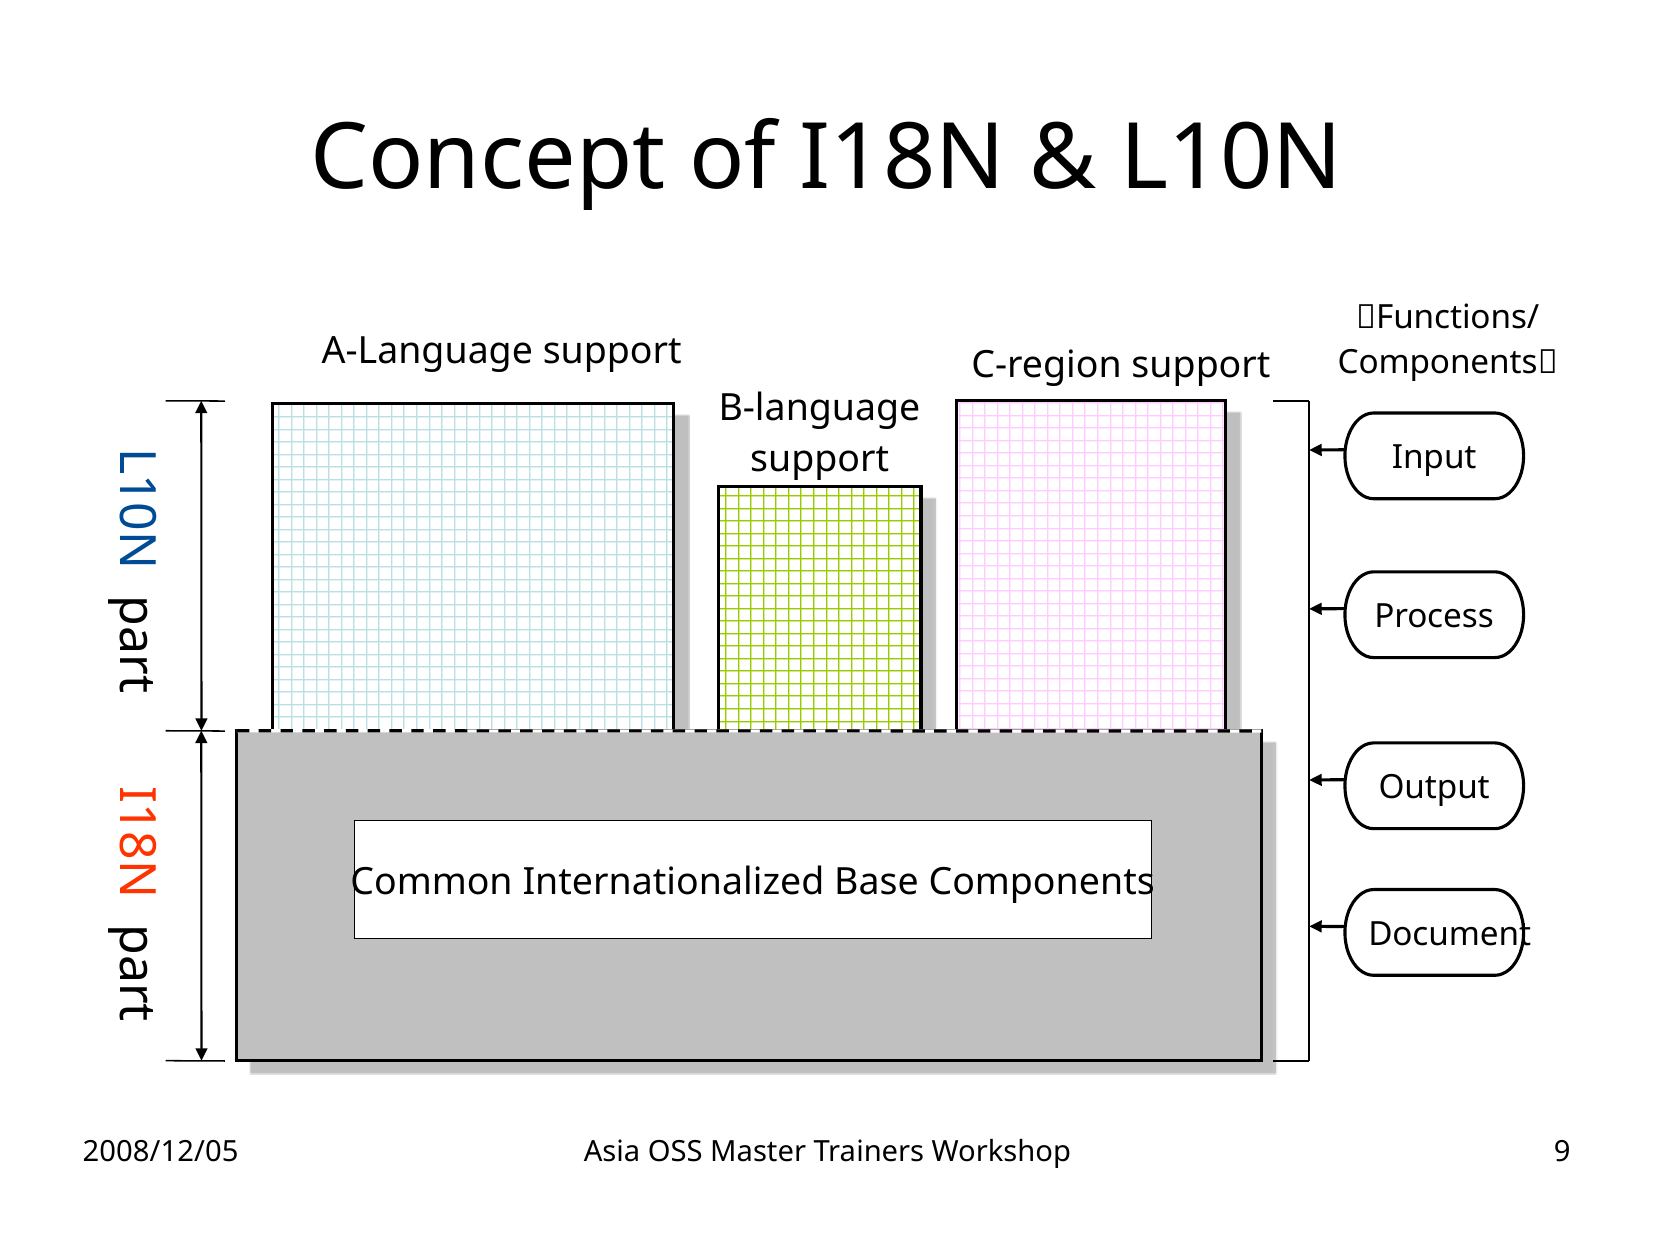

# Concept of I18N & L10N
［Functions/
Components］
A-Language support
C-region support
B-language
support
Input
L10N part
Process
Output
Common Internationalized Base Components
I18N part
Document
2008/12/05
Asia OSS Master Trainers Workshop
9